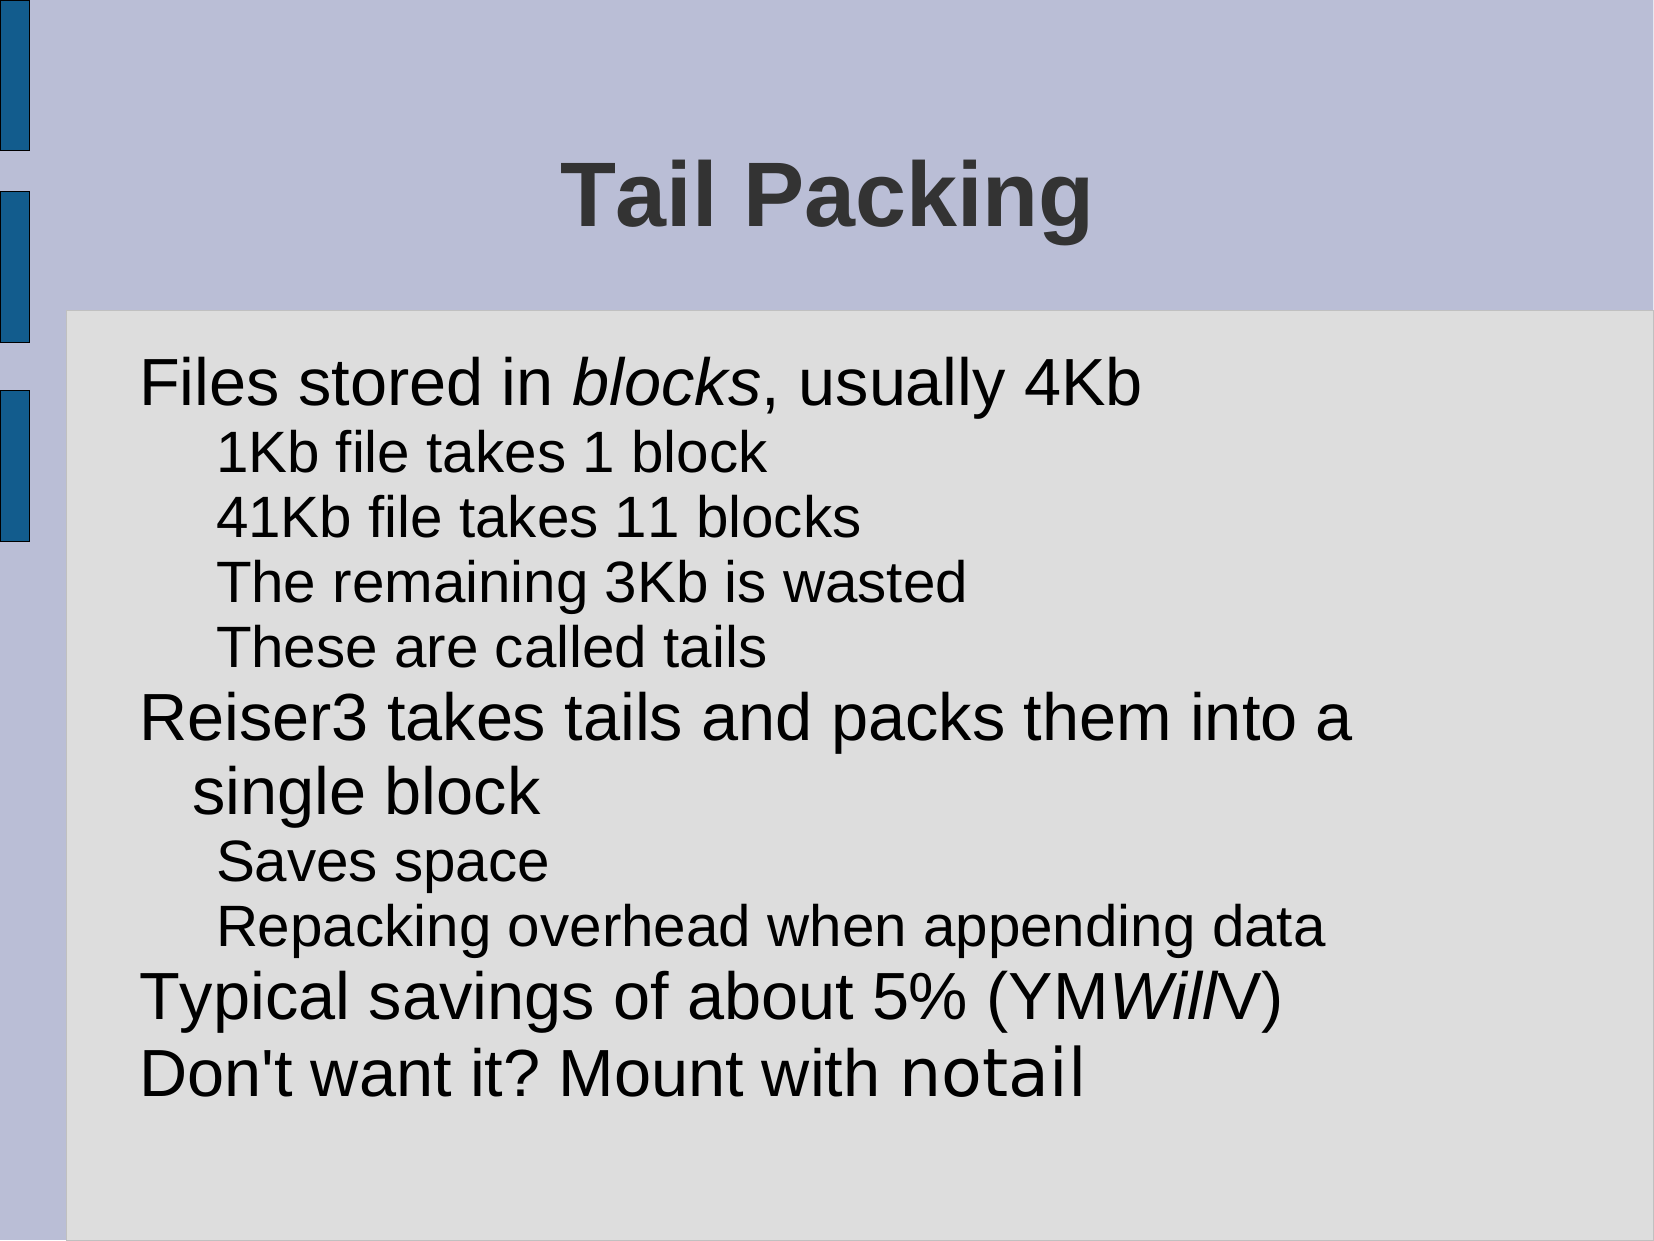

# Tail Packing
Files stored in blocks, usually 4Kb
1Kb file takes 1 block
41Kb file takes 11 blocks
The remaining 3Kb is wasted
These are called tails
Reiser3 takes tails and packs them into a single block
Saves space
Repacking overhead when appending data
Typical savings of about 5% (YMWillV)
Don't want it? Mount with notail